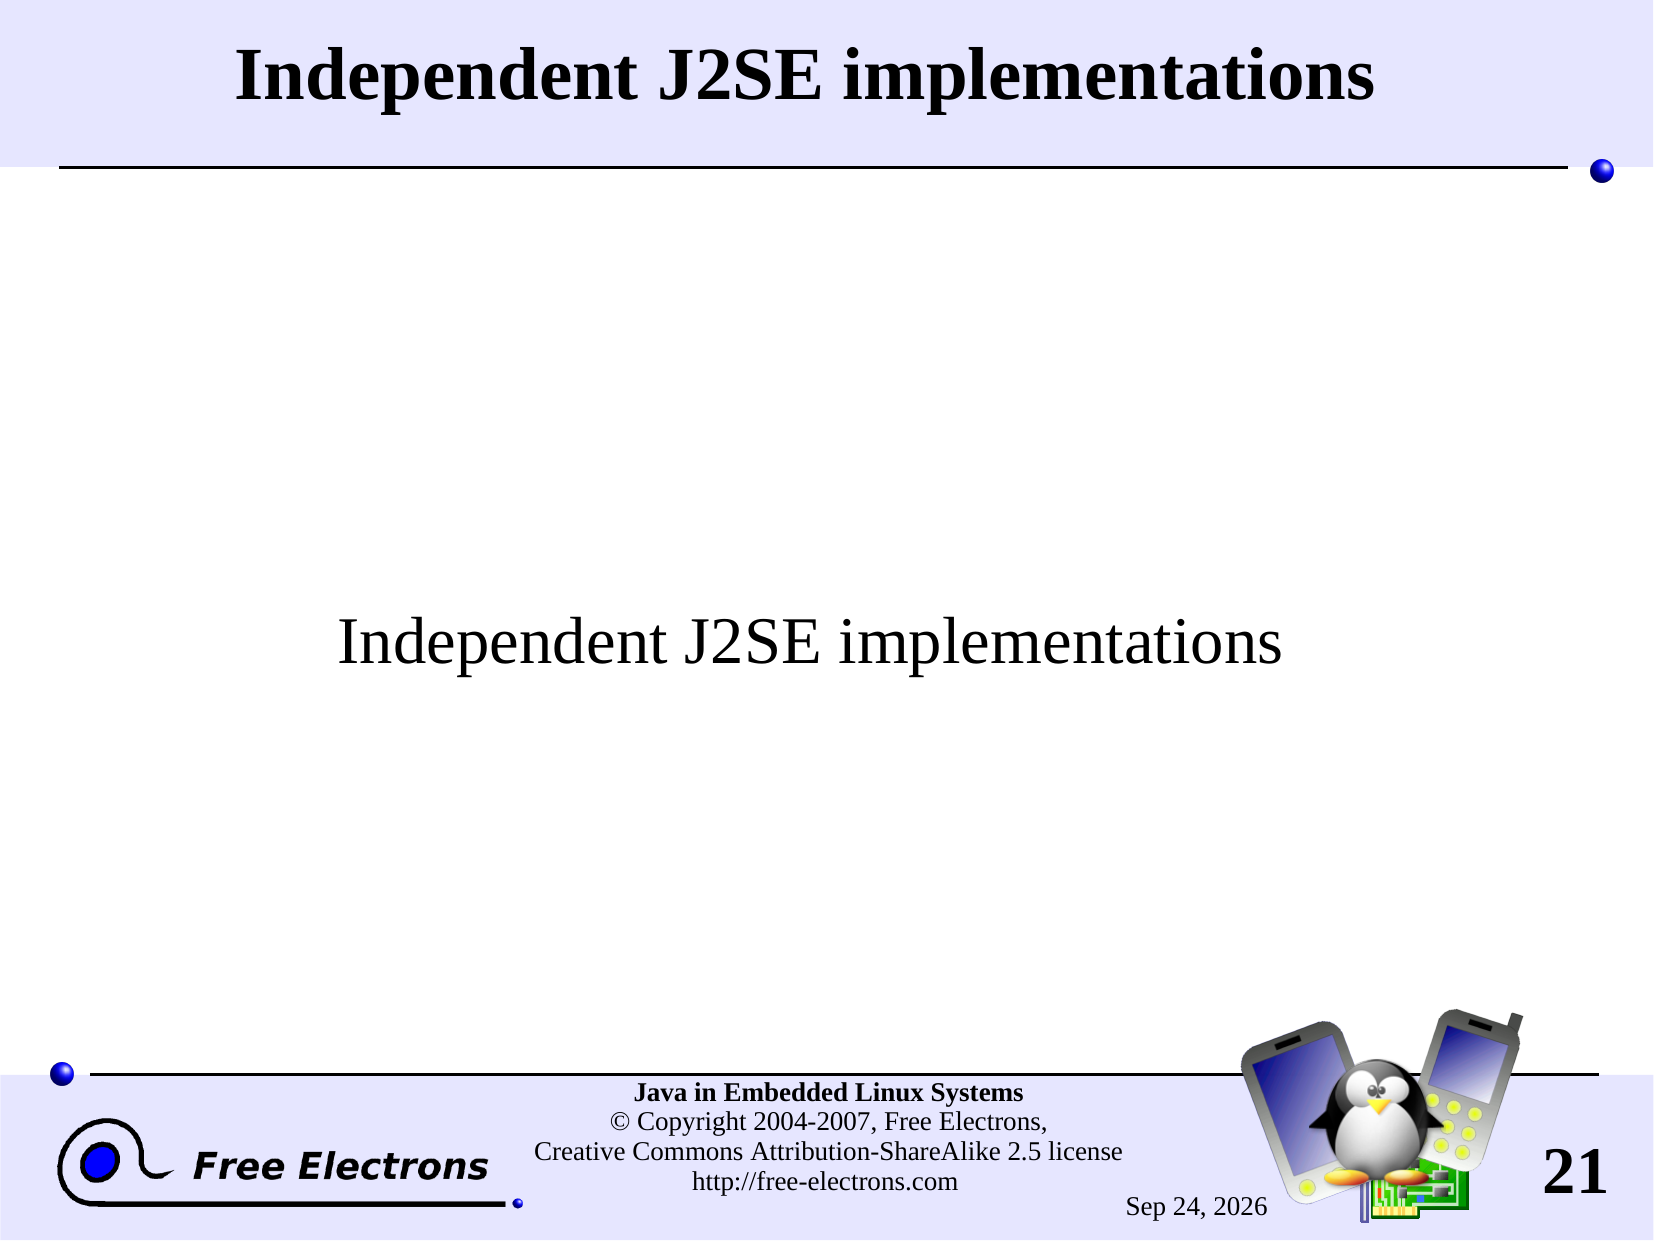

# Independent J2SE implementations
Independent J2SE implementations